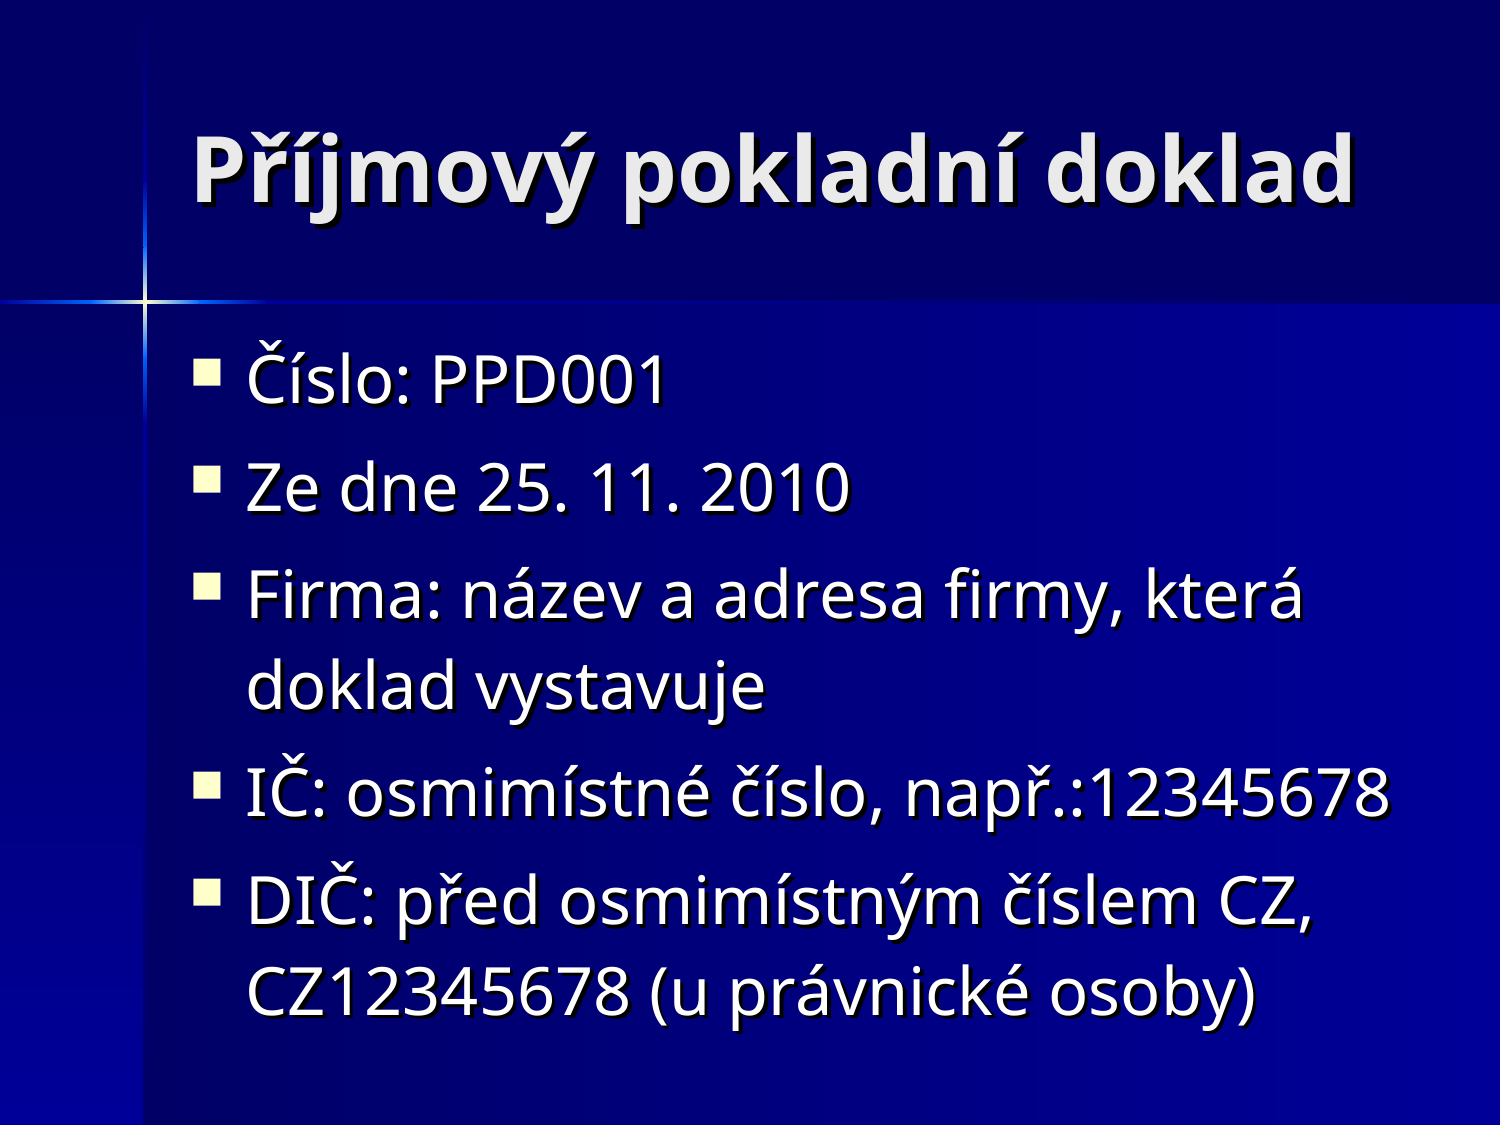

# Příjmový pokladní doklad
Číslo: PPD001
Ze dne 25. 11. 2010
Firma: název a adresa firmy, která doklad vystavuje
IČ: osmimístné číslo, např.:12345678
DIČ: před osmimístným číslem CZ, CZ12345678 (u právnické osoby)